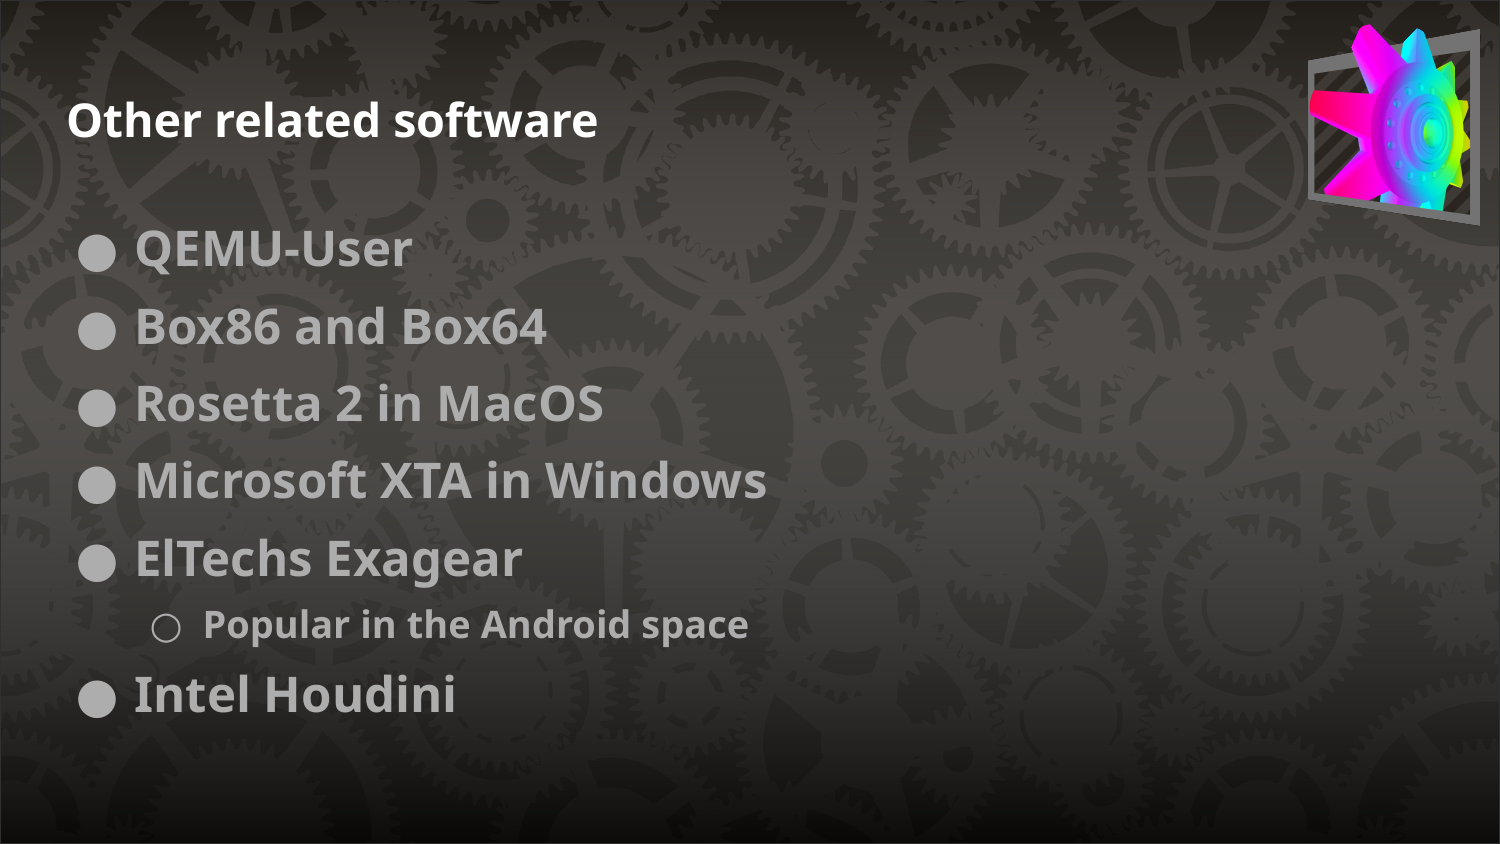

# Other related software
QEMU-User
Box86 and Box64
Rosetta 2 in MacOS
Microsoft XTA in Windows
ElTechs Exagear
Popular in the Android space
Intel Houdini